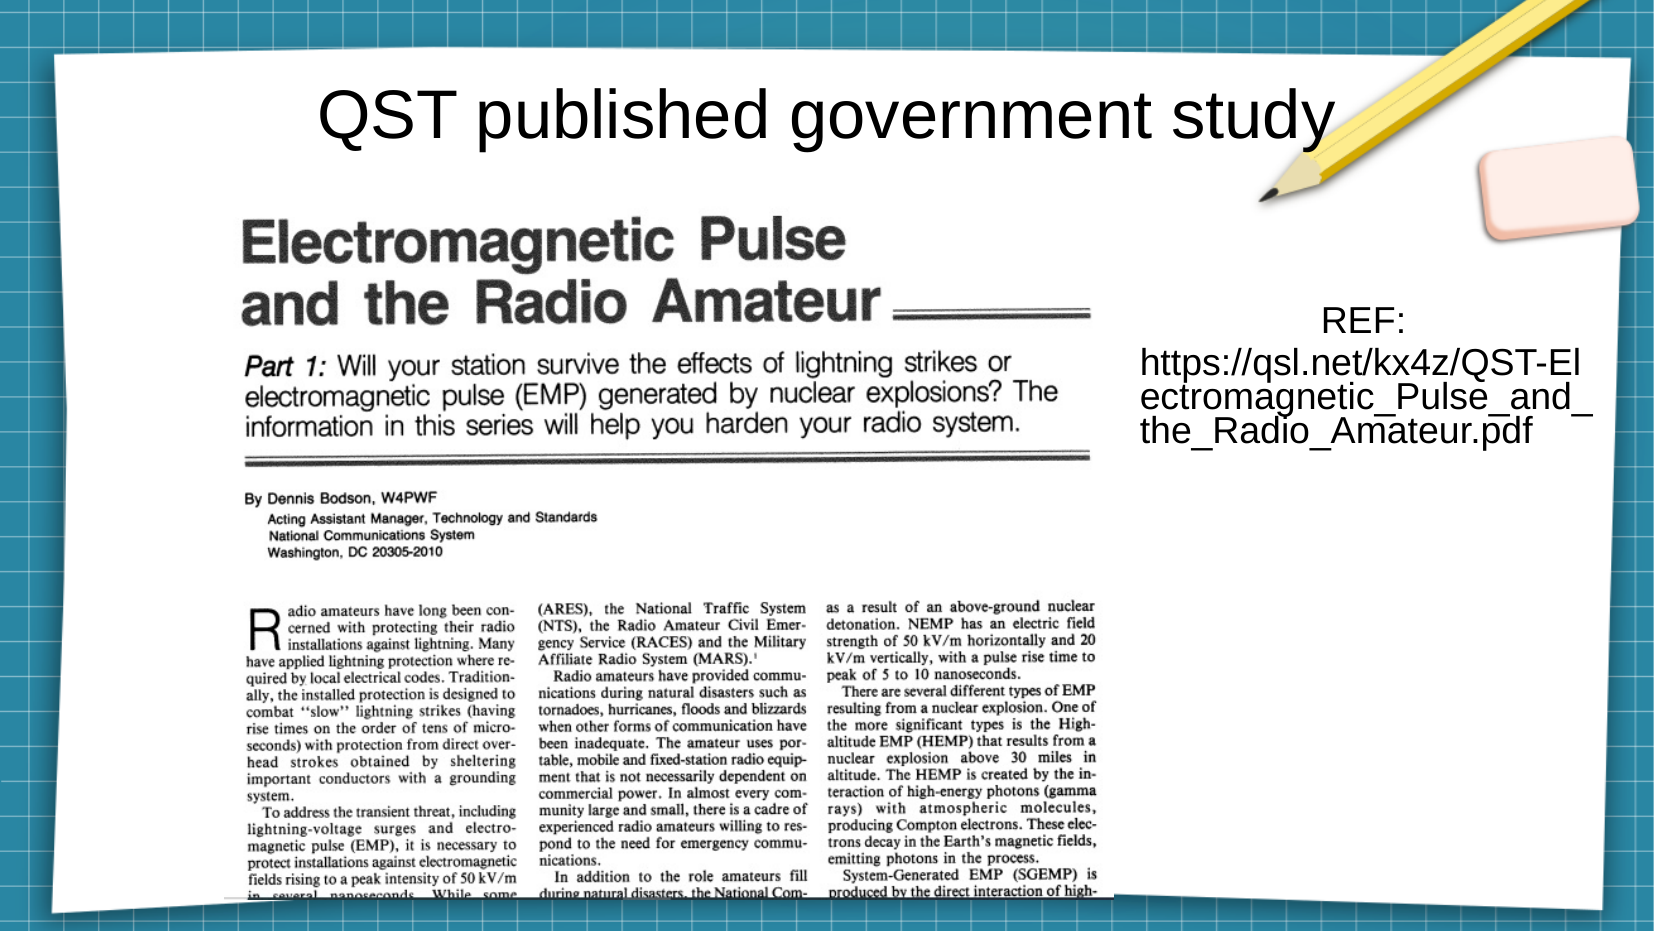

# QST published government study
REF: https://qsl.net/kx4z/QST-Electromagnetic_Pulse_and_the_Radio_Amateur.pdf